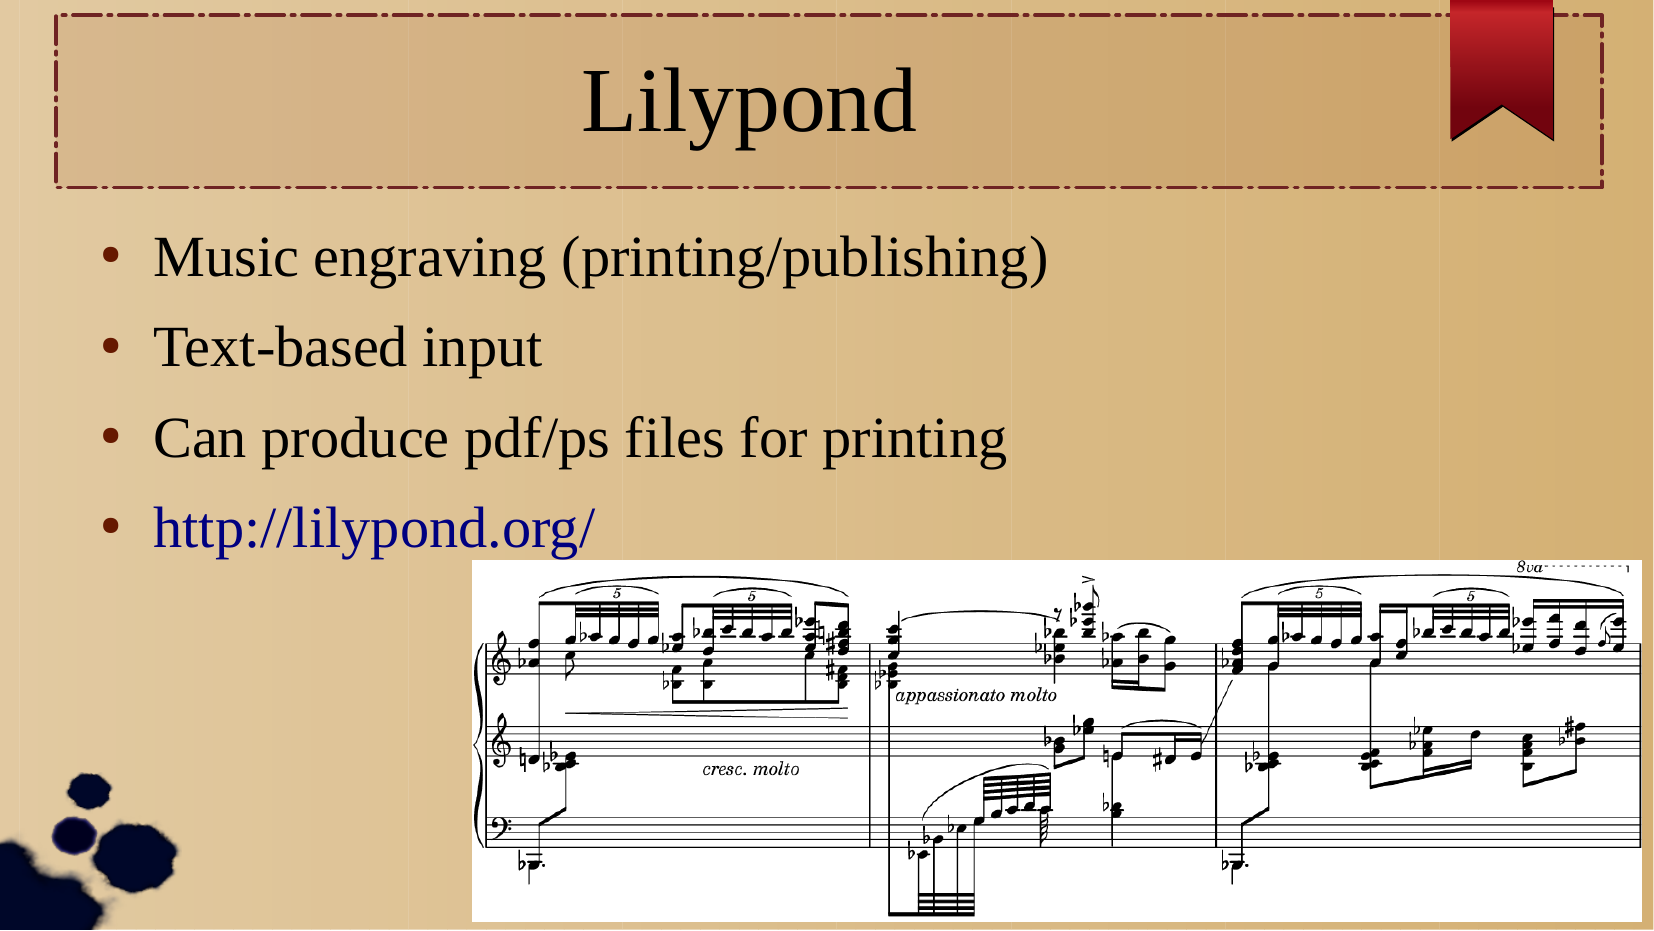

# Lilypond
Music engraving (printing/publishing)
Text-based input
Can produce pdf/ps files for printing
http://lilypond.org/